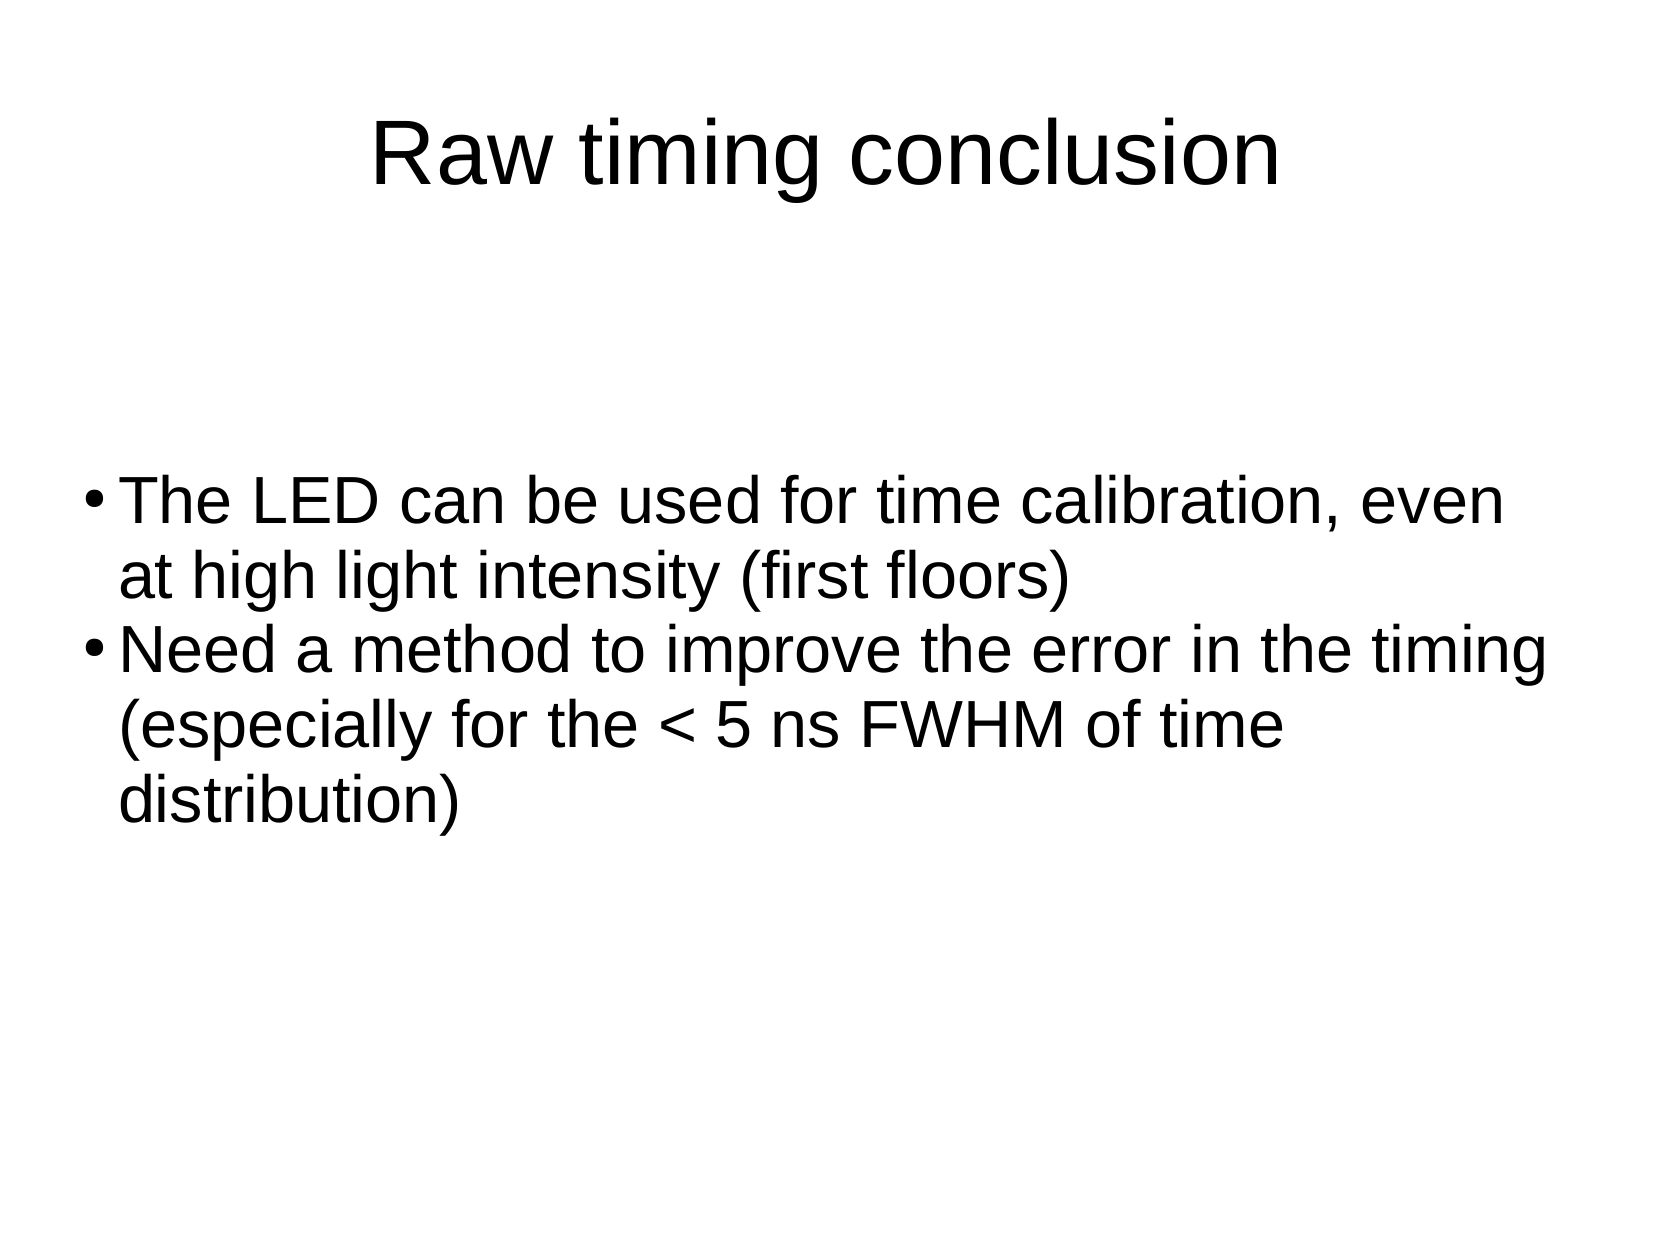

# Raw timing conclusion
The LED can be used for time calibration, even at high light intensity (first floors)
Need a method to improve the error in the timing (especially for the < 5 ns FWHM of time distribution)